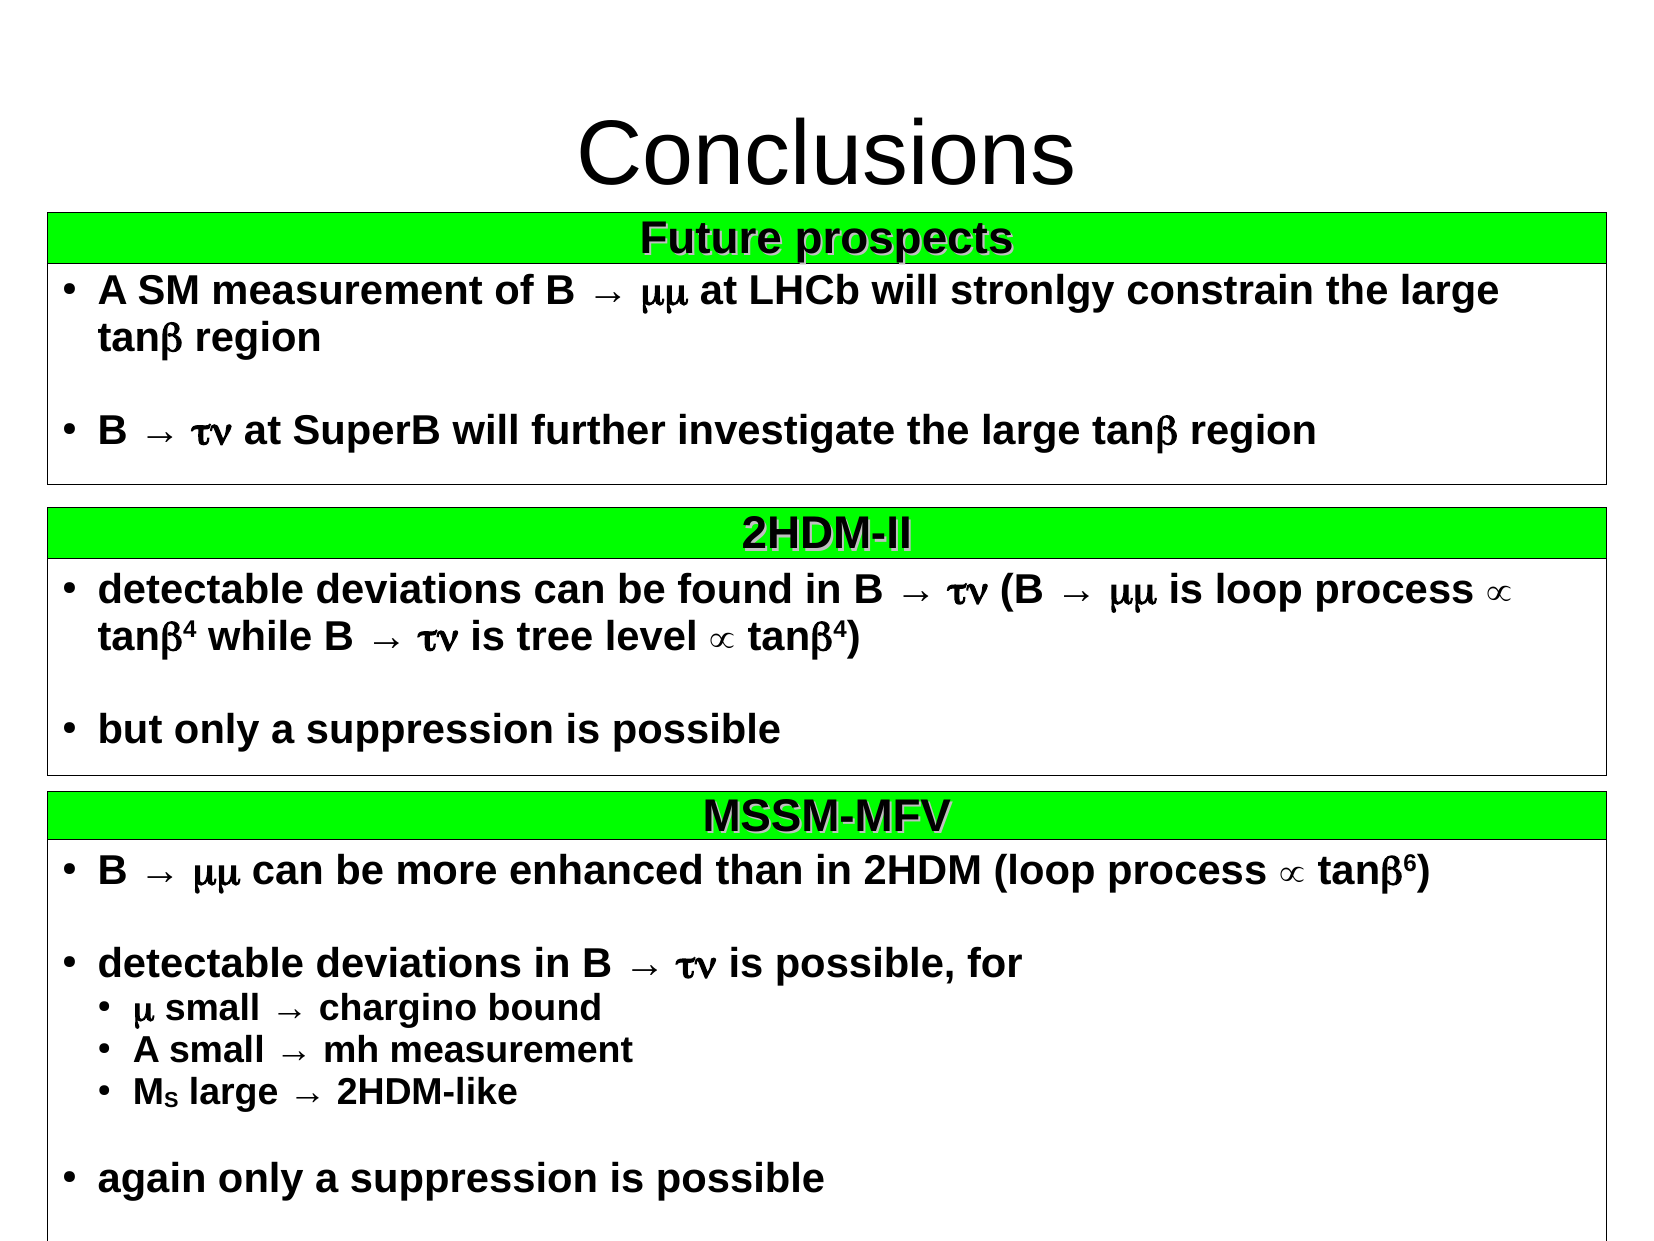

# Conclusions
Future prospects
A SM measurement of B → mm at LHCb will stronlgy constrain the large tanb region
B → tn at SuperB will further investigate the large tanb region
2HDM-II
detectable deviations can be found in B → tn (B → mm is loop process µ tanb4 while B → tn is tree level µ tanb4)
but only a suppression is possible
MSSM-MFV
B → mm can be more enhanced than in 2HDM (loop process µ tanb6)
detectable deviations in B → tn is possible, for
m small → chargino bound
A small → mh measurement
MS large → 2HDM-like
again only a suppression is possible